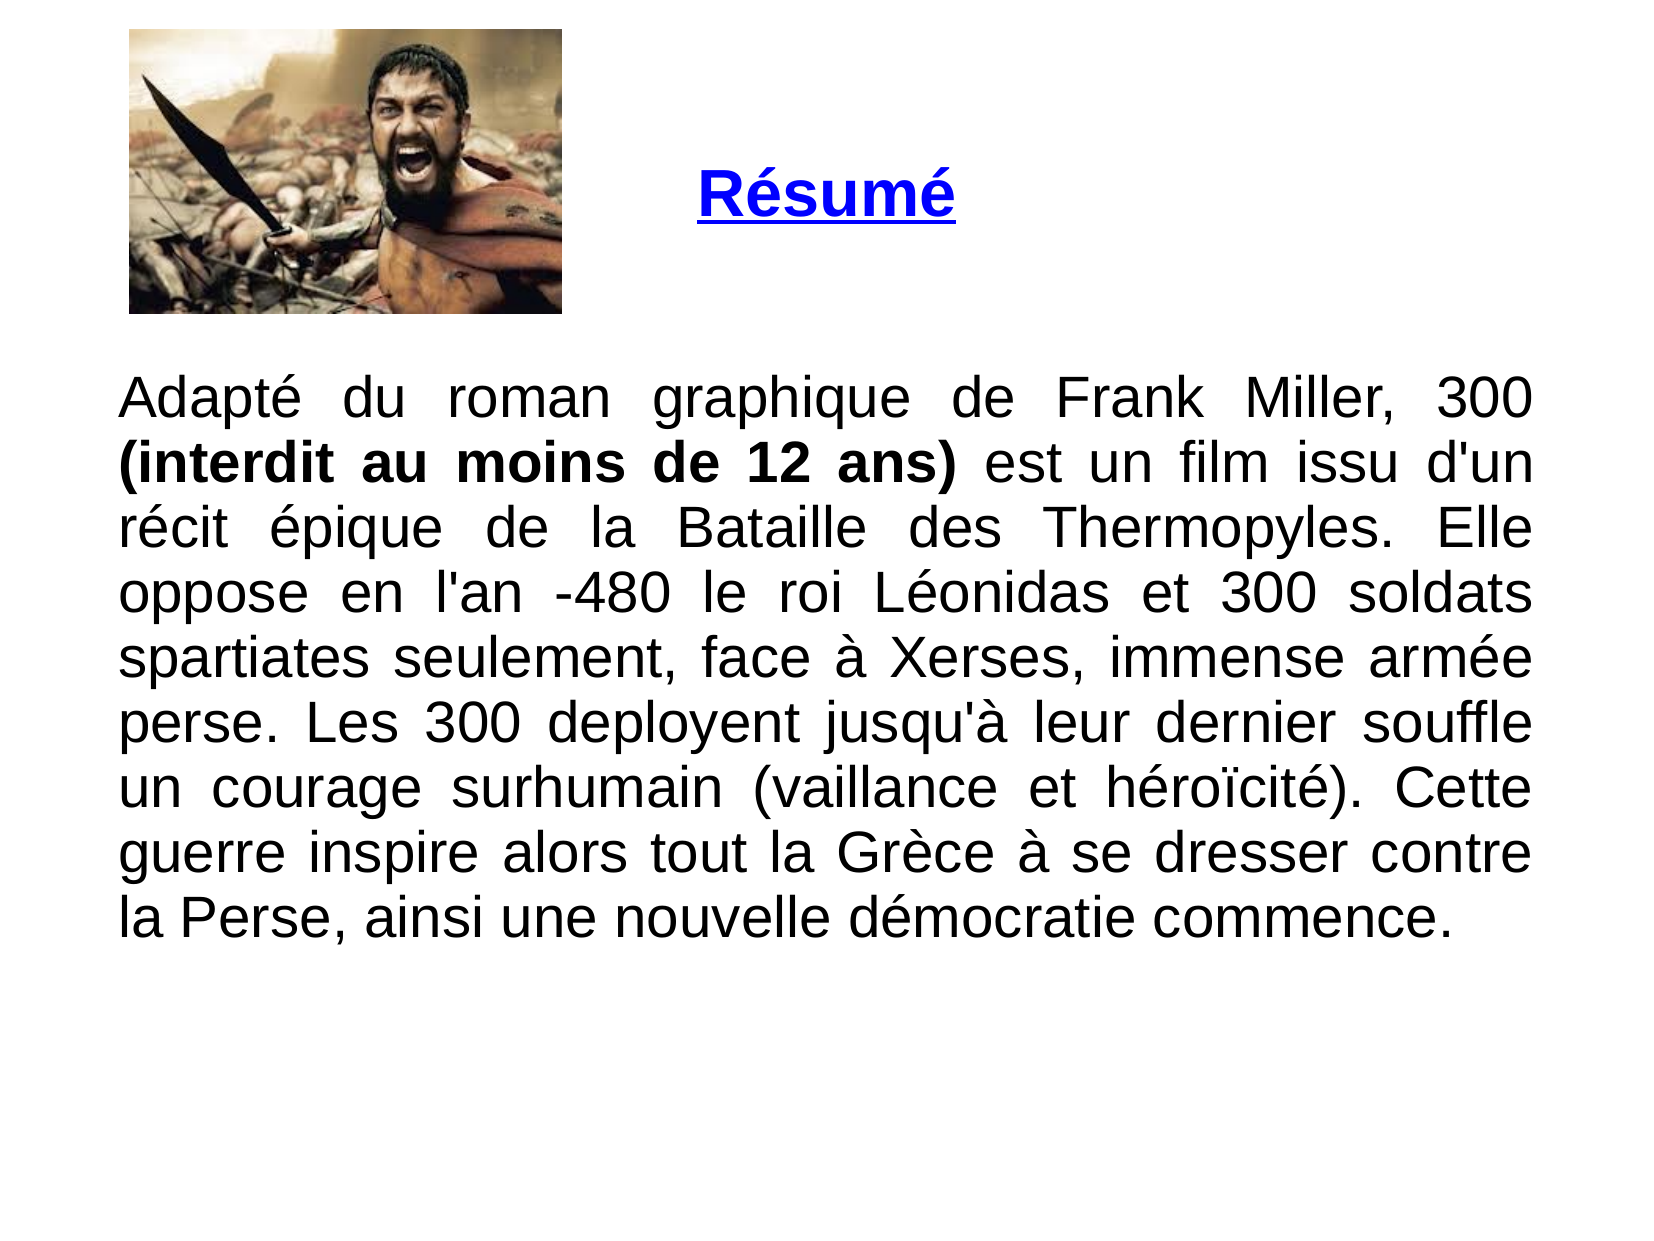

#
Résumé
Adapté du roman graphique de Frank Miller, 300 (interdit au moins de 12 ans) est un film issu d'un récit épique de la Bataille des Thermopyles. Elle oppose en l'an -480 le roi Léonidas et 300 soldats spartiates seulement, face à Xerses, immense armée perse. Les 300 deployent jusqu'à leur dernier souffle un courage surhumain (vaillance et héroïcité). Cette guerre inspire alors tout la Grèce à se dresser contre la Perse, ainsi une nouvelle démocratie commence.